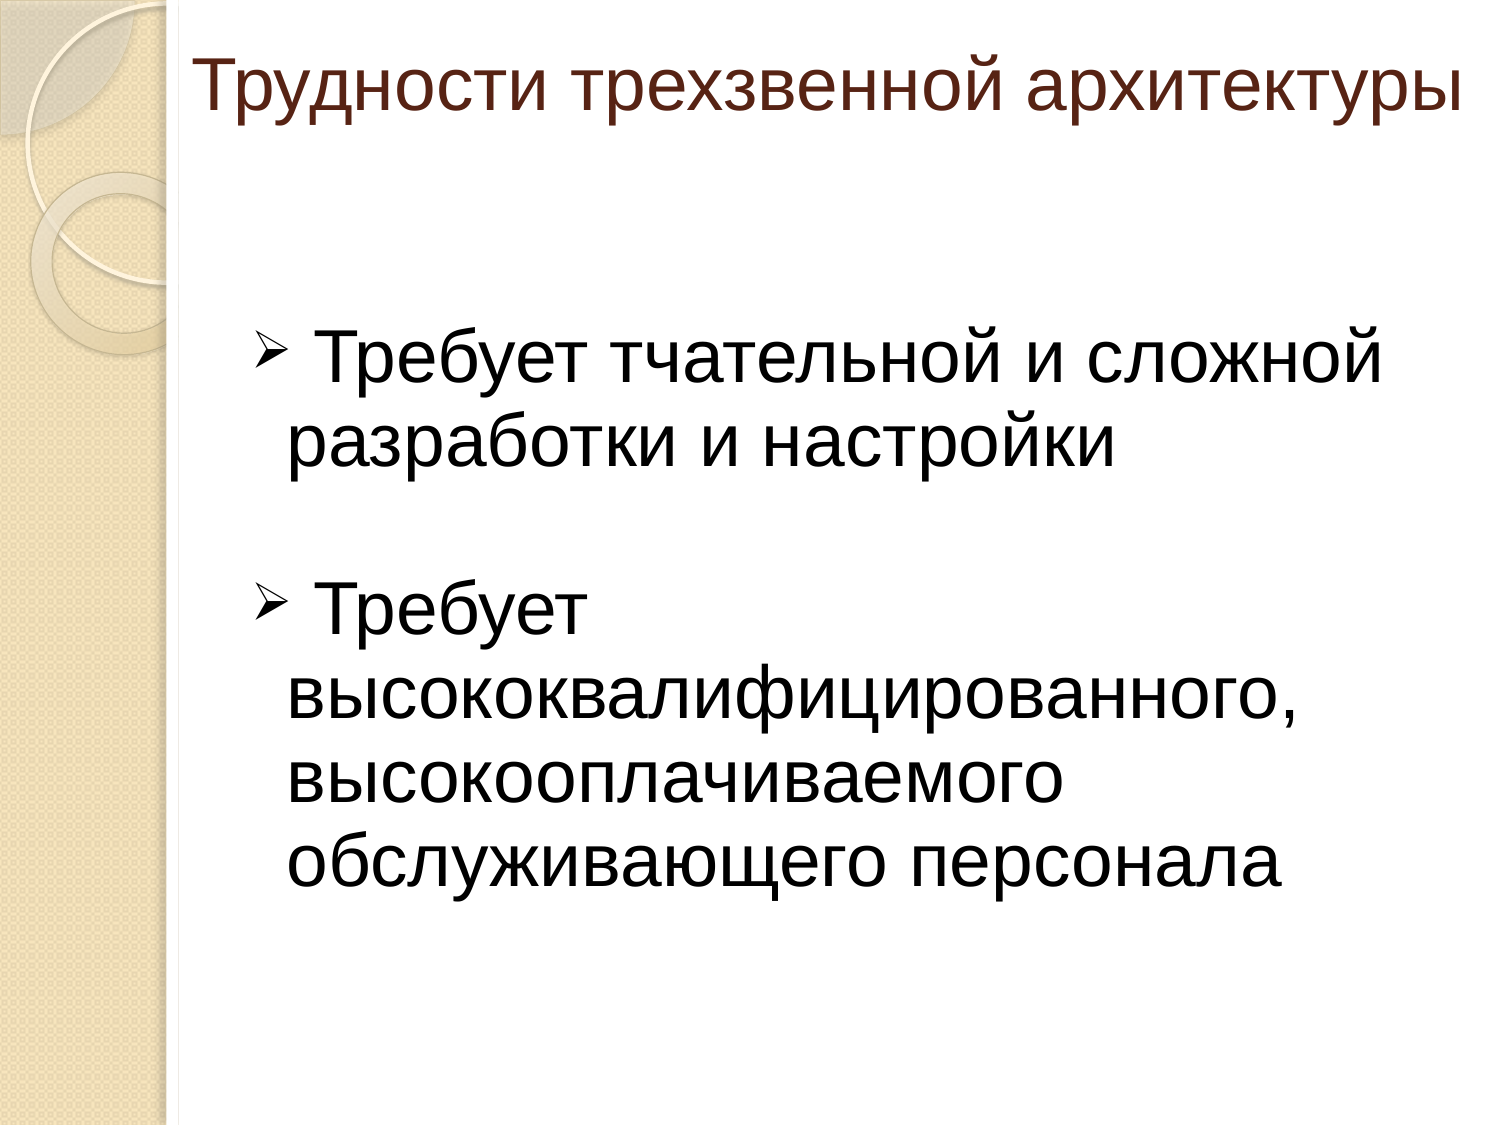

# Трудности трехзвенной архитектуры
 Требует тчательной и сложной разработки и настройки
 Требует высококвалифицированного, высокооплачиваемого обслуживающего персонала